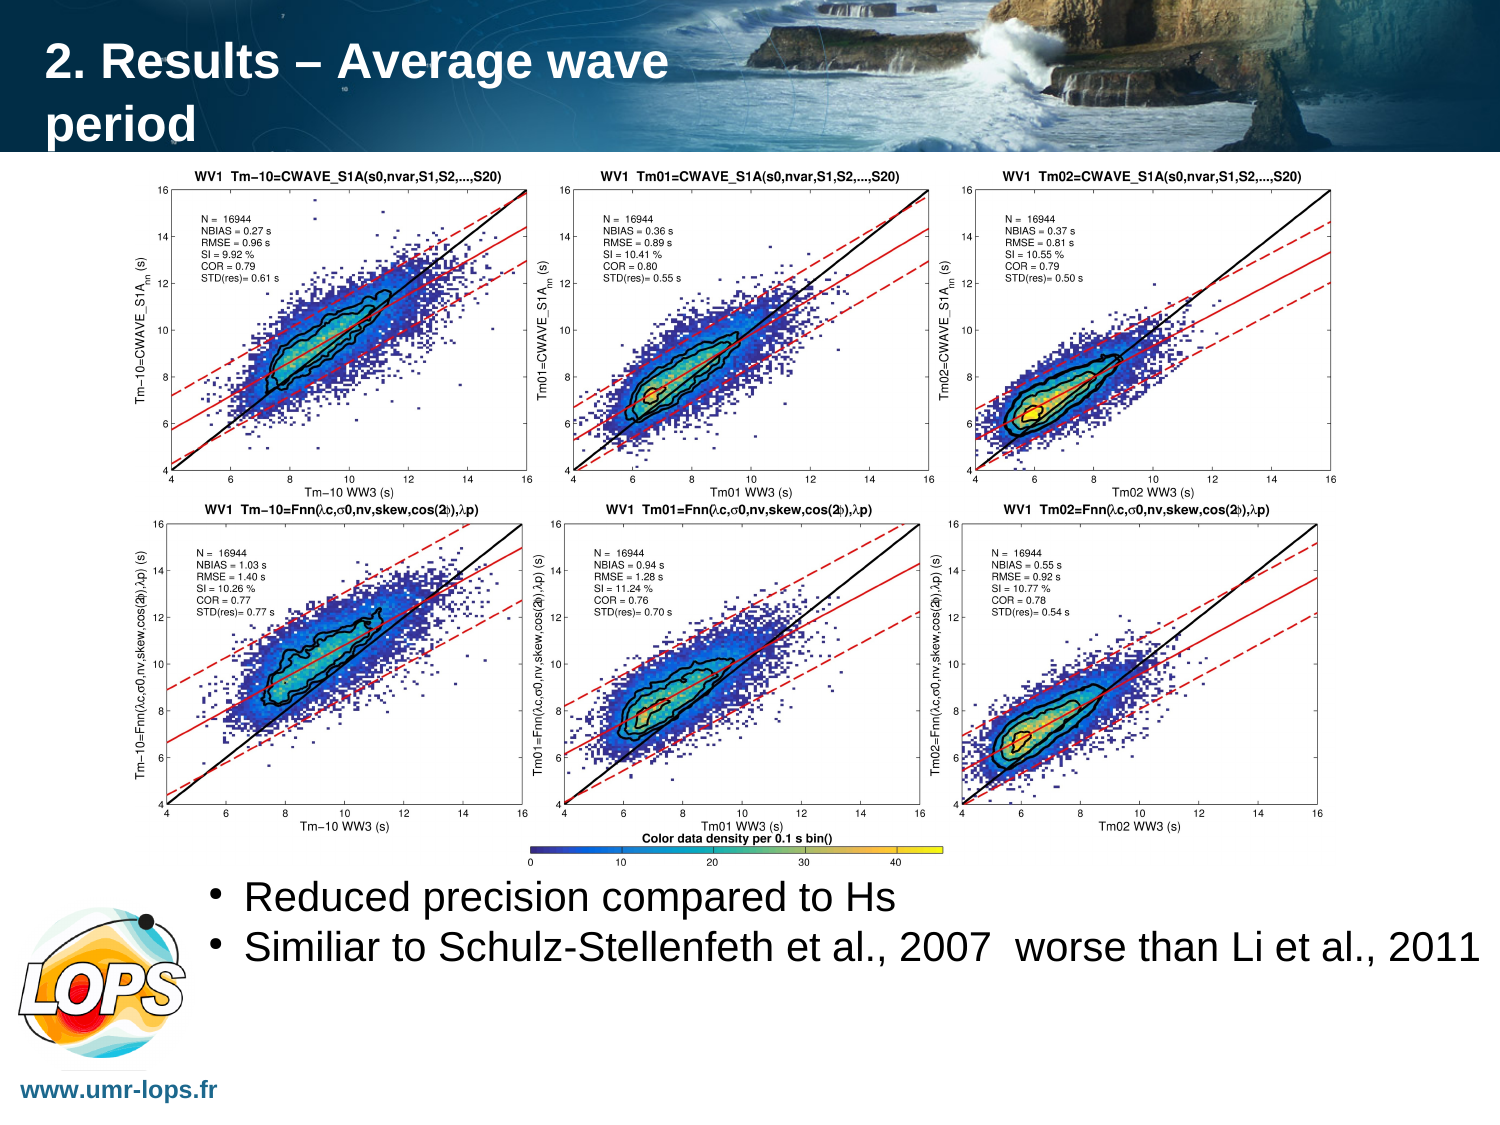

2. Results – Average wave period
Reduced precision compared to Hs
Similiar to Schulz-Stellenfeth et al., 2007 worse than Li et al., 2011